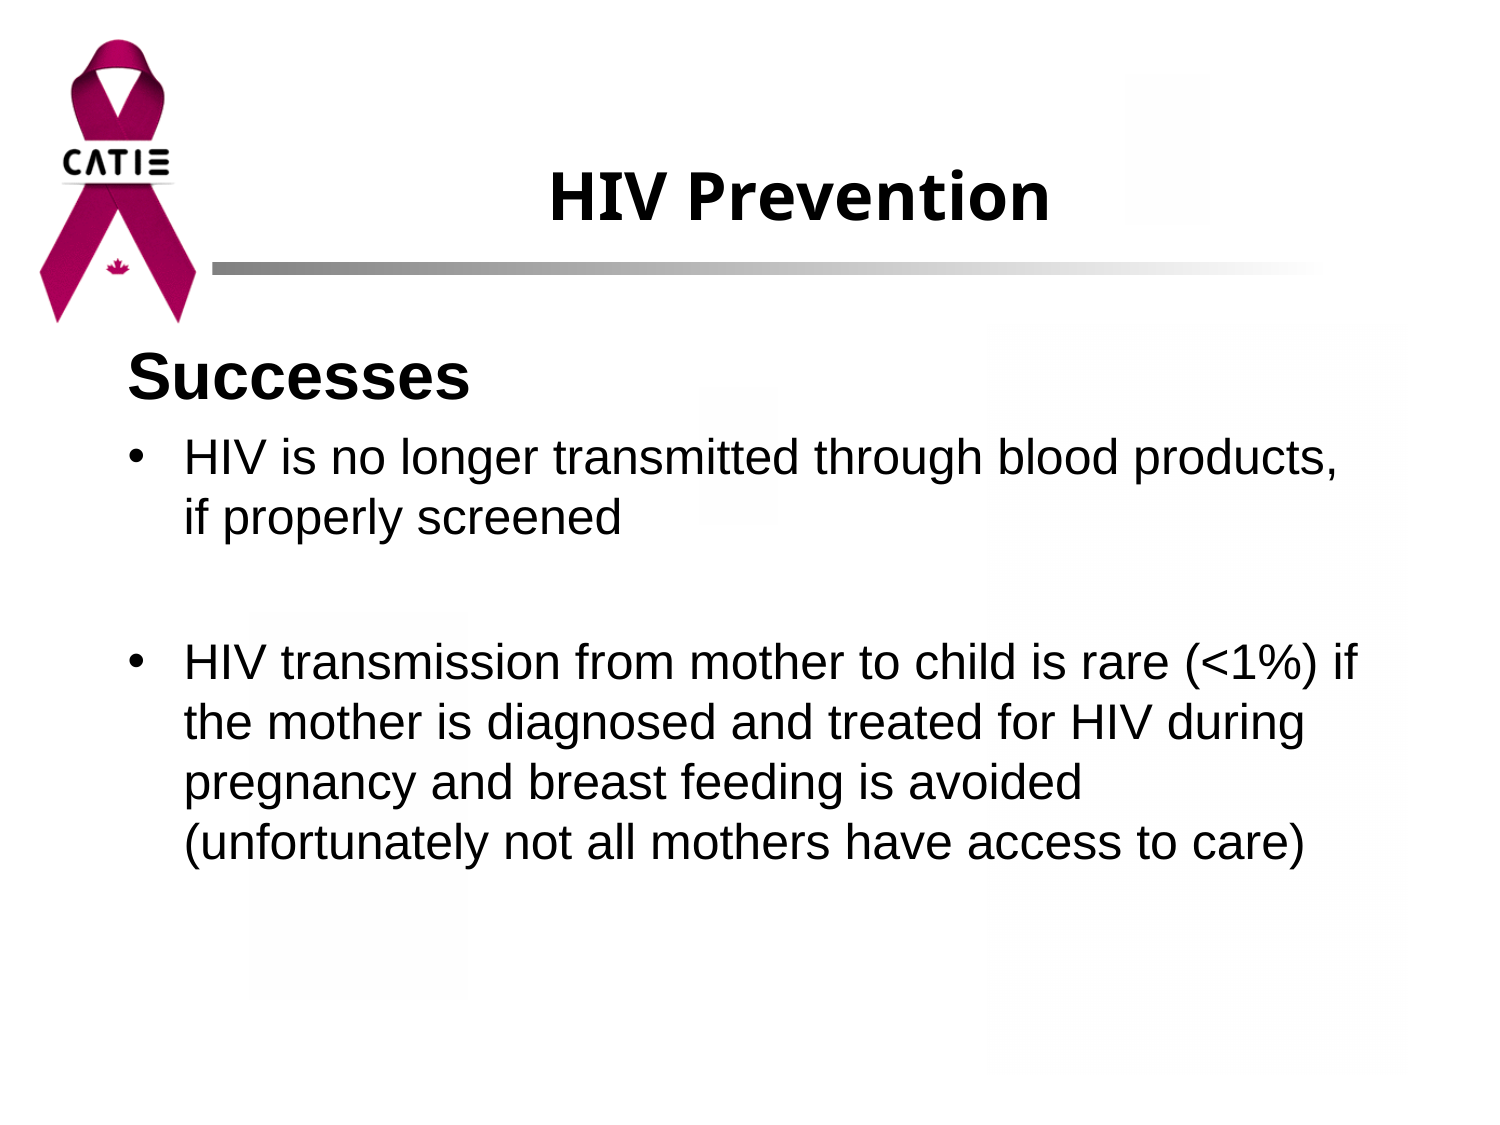

# HIV Prevention
Successes
HIV is no longer transmitted through blood products, if properly screened
HIV transmission from mother to child is rare (<1%) if the mother is diagnosed and treated for HIV during pregnancy and breast feeding is avoided (unfortunately not all mothers have access to care)